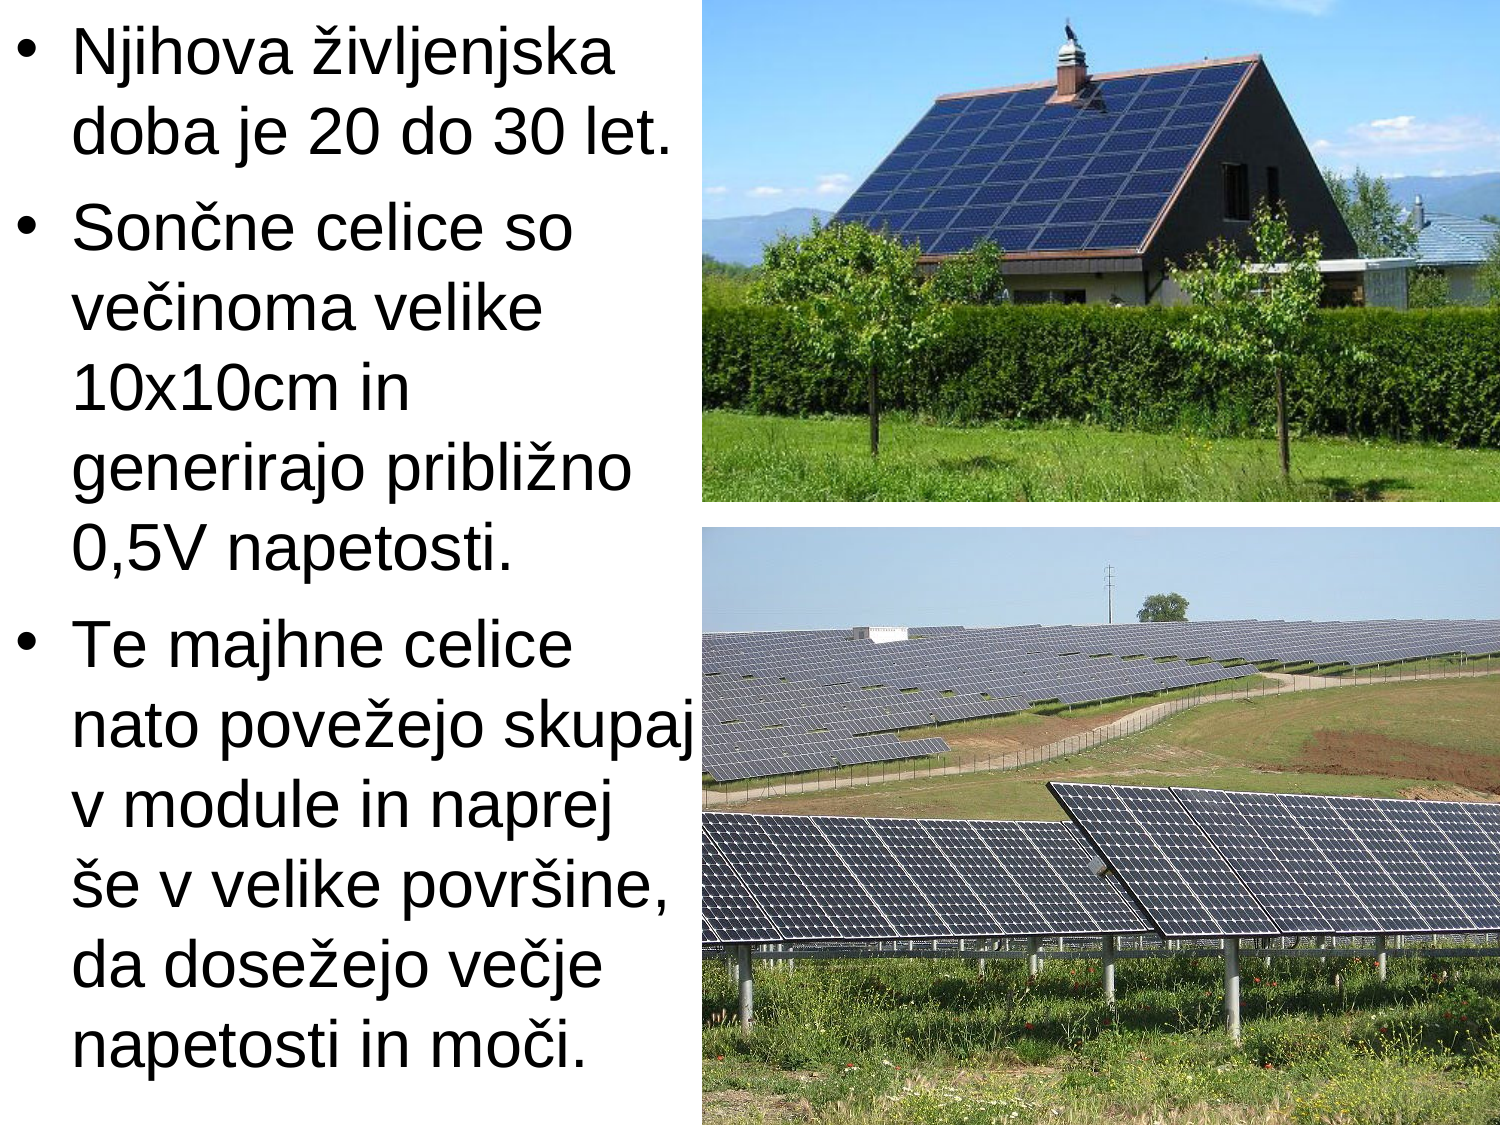

Njihova življenjska doba je 20 do 30 let.
Sončne celice so večinoma velike 10x10cm in generirajo približno 0,5V napetosti.
Te majhne celice nato povežejo skupaj v module in naprej še v velike površine, da dosežejo večje napetosti in moči.